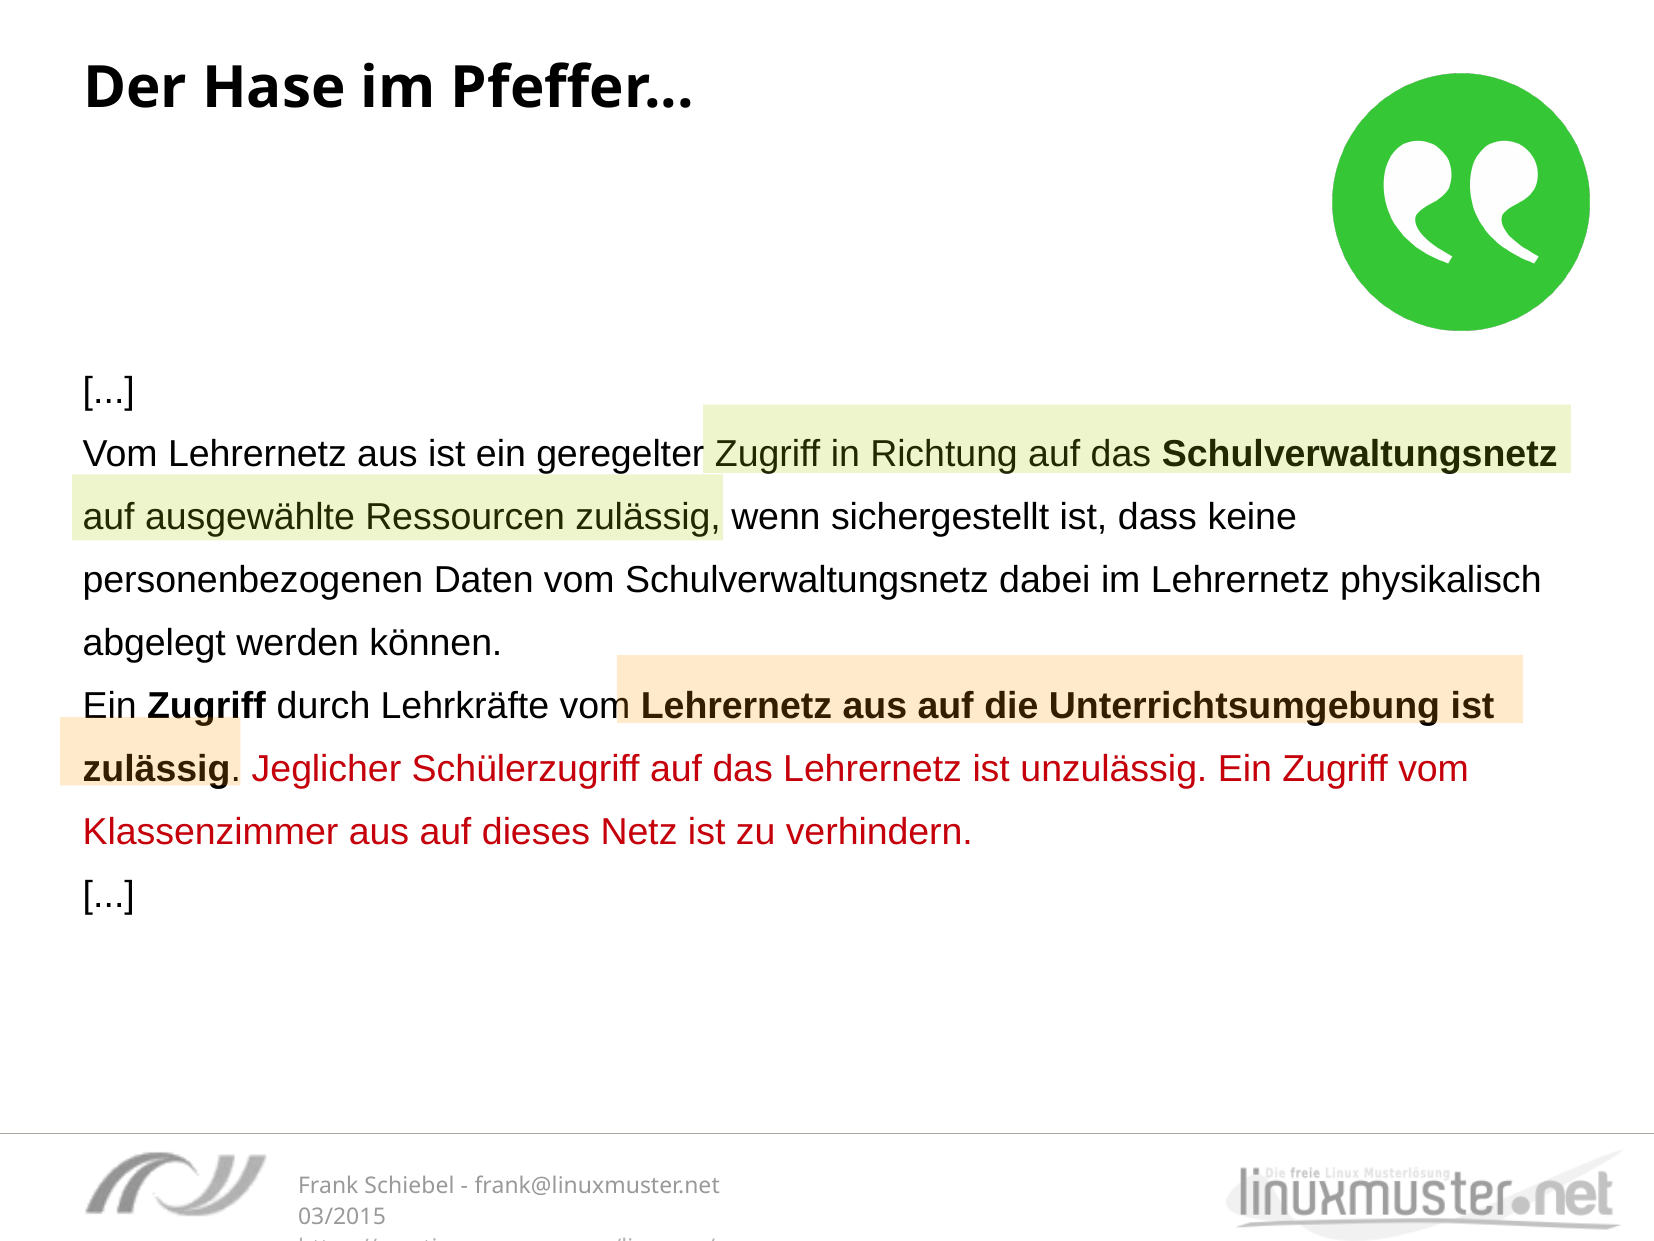

#
Der Hase im Pfeffer...
[...]
Vom Lehrernetz aus ist ein geregelter Zugriff in Richtung auf das Schulverwaltungsnetz auf ausgewählte Ressourcen zulässig, wenn sichergestellt ist, dass keine personenbezogenen Daten vom Schulverwaltungsnetz dabei im Lehrernetz physikalisch abgelegt werden können.
Ein Zugriff durch Lehrkräfte vom Lehrernetz aus auf die Unterrichtsumgebung ist zulässig. Jeglicher Schülerzugriff auf das Lehrernetz ist unzulässig. Ein Zugriff vom Klassenzimmer aus auf dieses Netz ist zu verhindern.
[...]